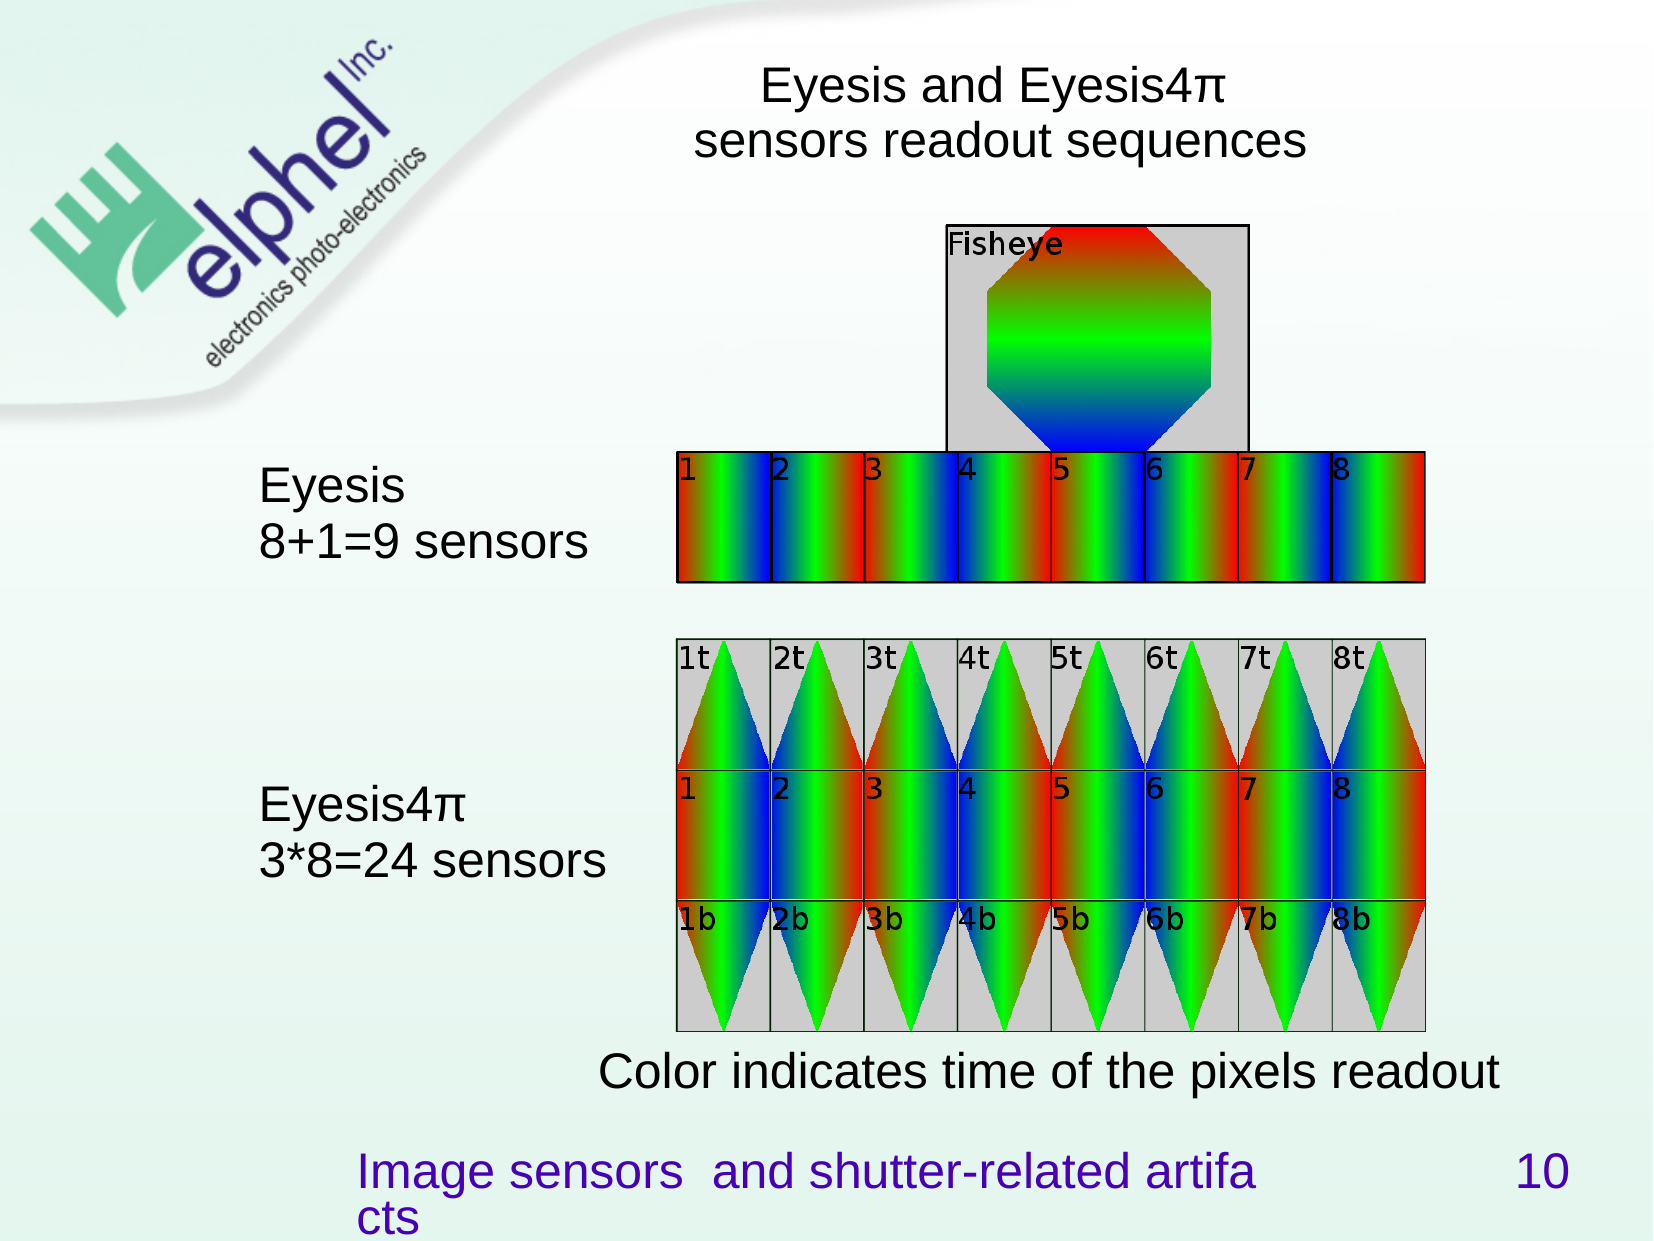

# Eyesis and Eyesis4π sensors readout sequences
Eyesis
8+1=9 sensors
Eyesis4π
3*8=24 sensors
Color indicates time of the pixels readout
Image sensors and shutter-related artifacts
10